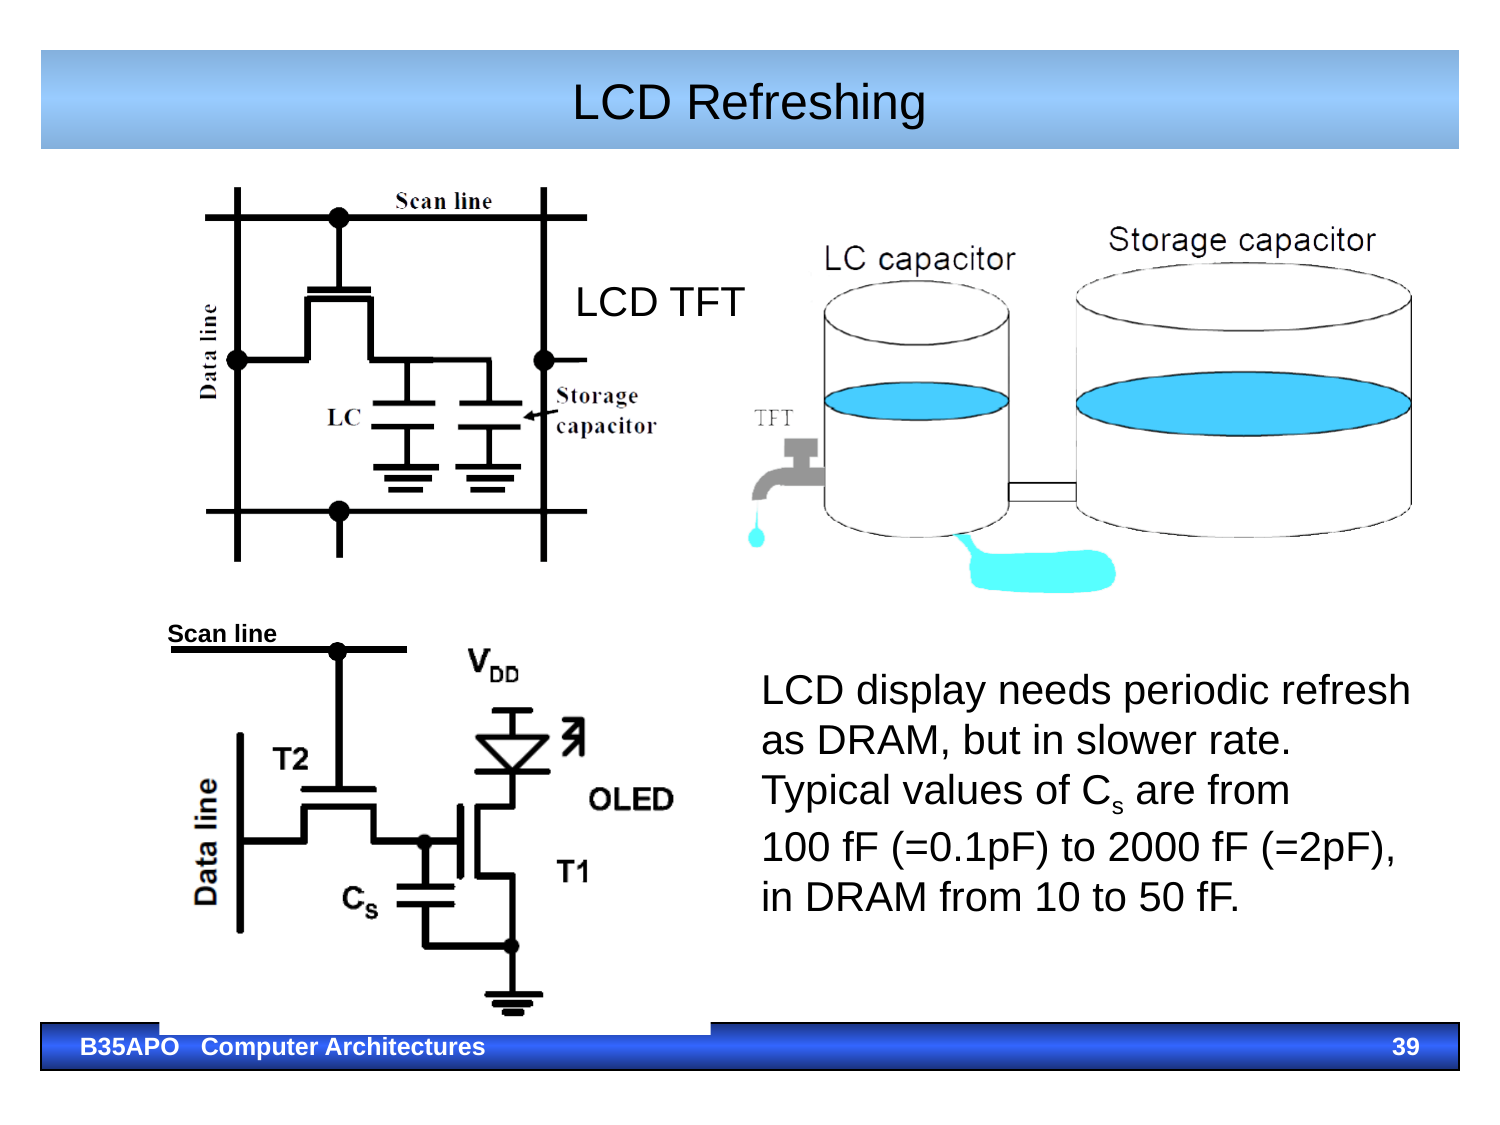

# LCD Refreshing
LCD TFT
Scan line
LCD display needs periodic refresh as DRAM, but in slower rate.
Typical values of Cs are from
100 fF (=0.1pF) to 2000 fF (=2pF),
in DRAM from 10 to 50 fF.
B35APO Computer Architectures